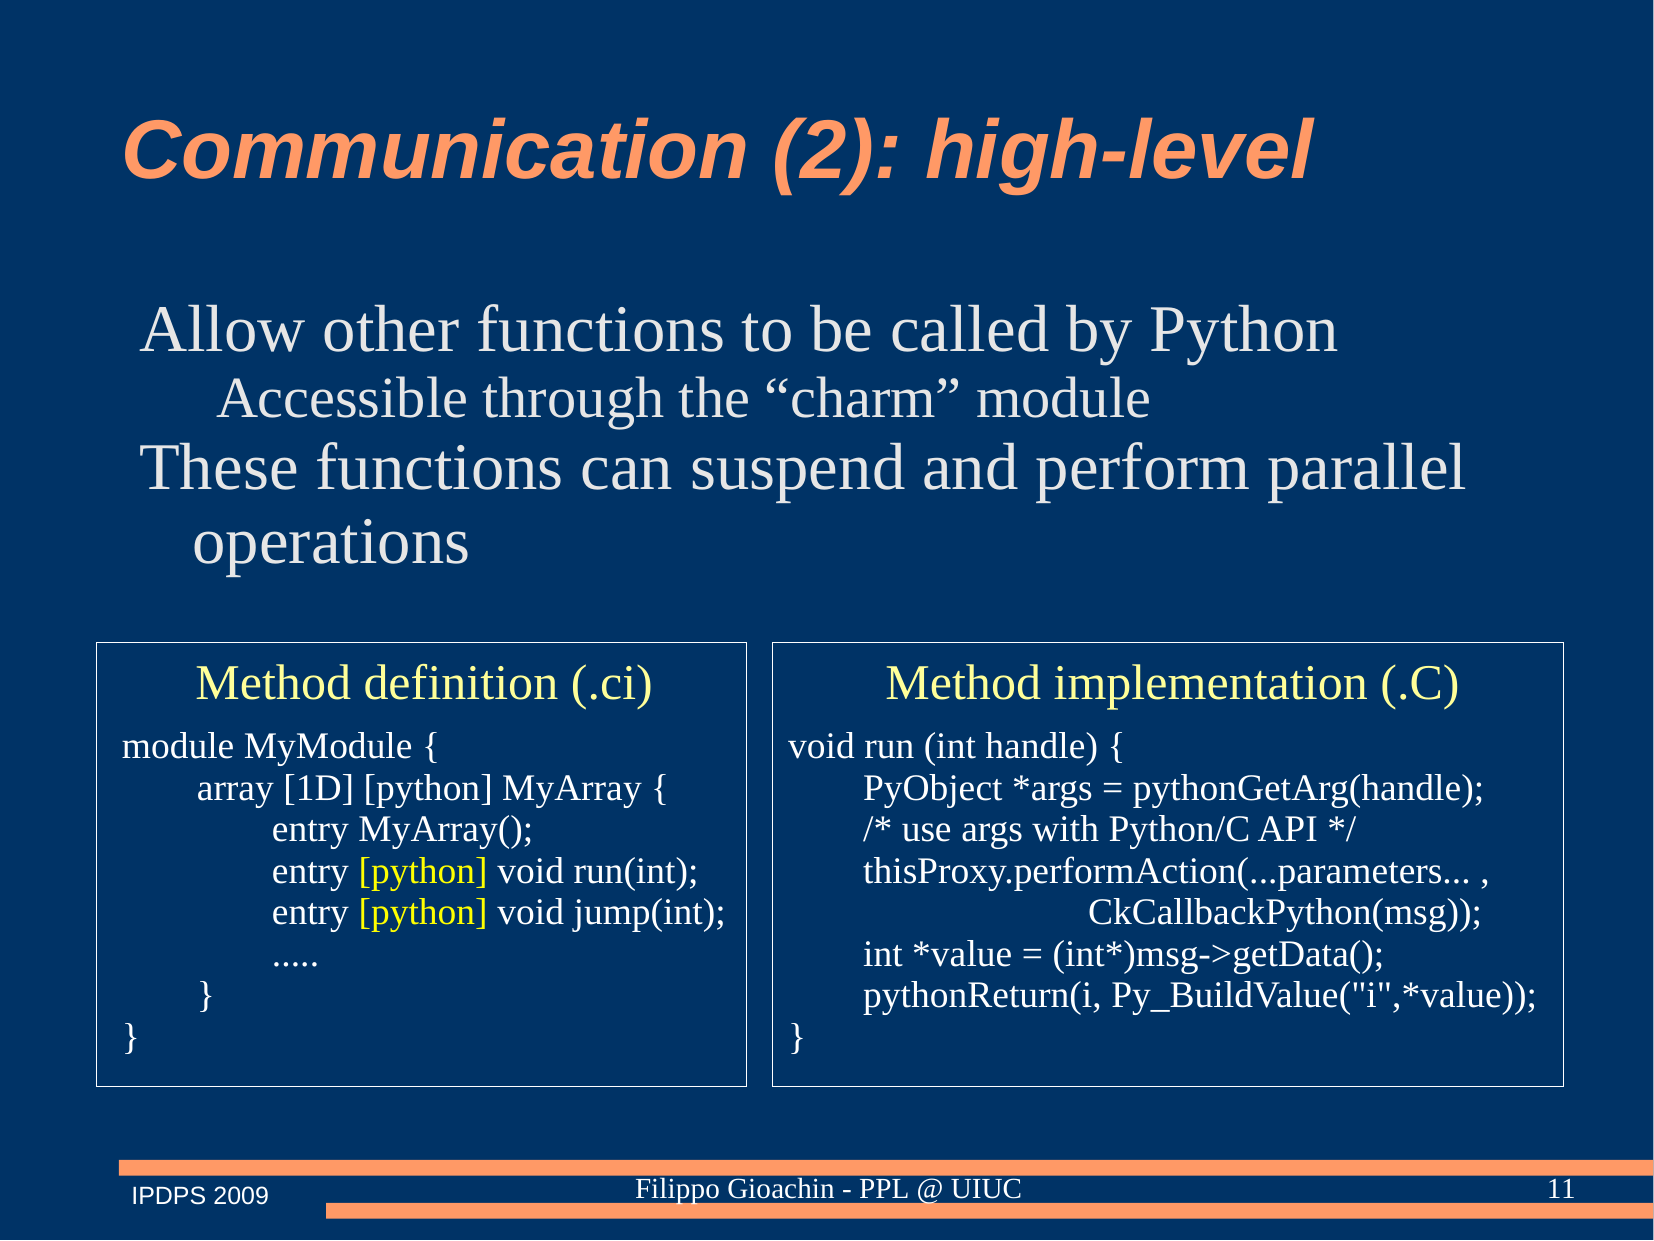

# Communication (2): high-level
Allow other functions to be called by Python
Accessible through the “charm” module
These functions can suspend and perform parallel operations
Method definition (.ci)
Method implementation (.C)
module MyModule {
	array [1D] [python] MyArray {
		entry MyArray();
		entry [python] void run(int);
		entry [python] void jump(int);
		.....
	}
}
void run (int handle) {
	PyObject *args = pythonGetArg(handle);
	/* use args with Python/C API */
	thisProxy.performAction(...parameters... ,
				CkCallbackPython(msg));
	int *value = (int*)msg->getData();
	pythonReturn(i, Py_BuildValue("i",*value));
}
11
Filippo Gioachin - PPL @ UIUC